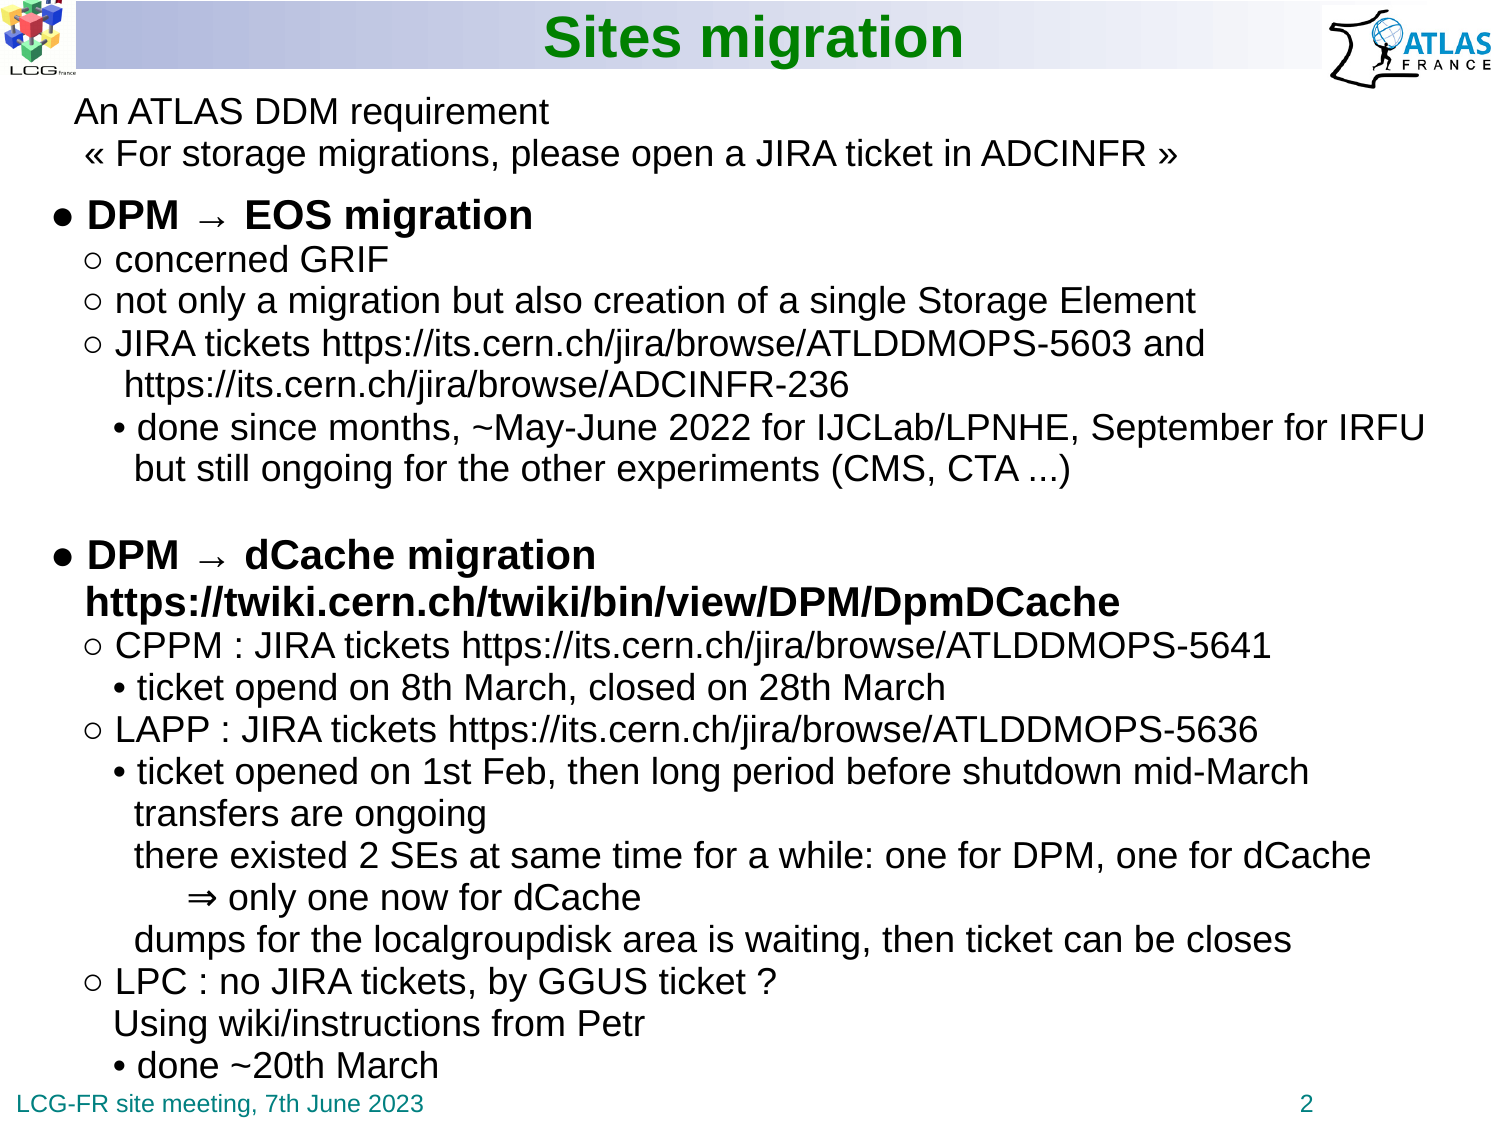

Sites migration
An ATLAS DDM requirement
 « For storage migrations, please open a JIRA ticket in ADCINFR »
● DPM → EOS migration
 ○ concerned GRIF
 ○ not only a migration but also creation of a single Storage Element
 ○ JIRA tickets https://its.cern.ch/jira/browse/ATLDDMOPS-5603 and
 https://its.cern.ch/jira/browse/ADCINFR-236
 • done since months, ~May-June 2022 for IJCLab/LPNHE, September for IRFU
 but still ongoing for the other experiments (CMS, CTA ...)
● DPM → dCache migration
 https://twiki.cern.ch/twiki/bin/view/DPM/DpmDCache
 ○ CPPM : JIRA tickets https://its.cern.ch/jira/browse/ATLDDMOPS-5641
 • ticket opend on 8th March, closed on 28th March
 ○ LAPP : JIRA tickets https://its.cern.ch/jira/browse/ATLDDMOPS-5636
 • ticket opened on 1st Feb, then long period before shutdown mid-March
 transfers are ongoing
 there existed 2 SEs at same time for a while: one for DPM, one for dCache
 ⇒ only one now for dCache
 dumps for the localgroupdisk area is waiting, then ticket can be closes
 ○ LPC : no JIRA tickets, by GGUS ticket ?
 Using wiki/instructions from Petr
 • done ~20th March